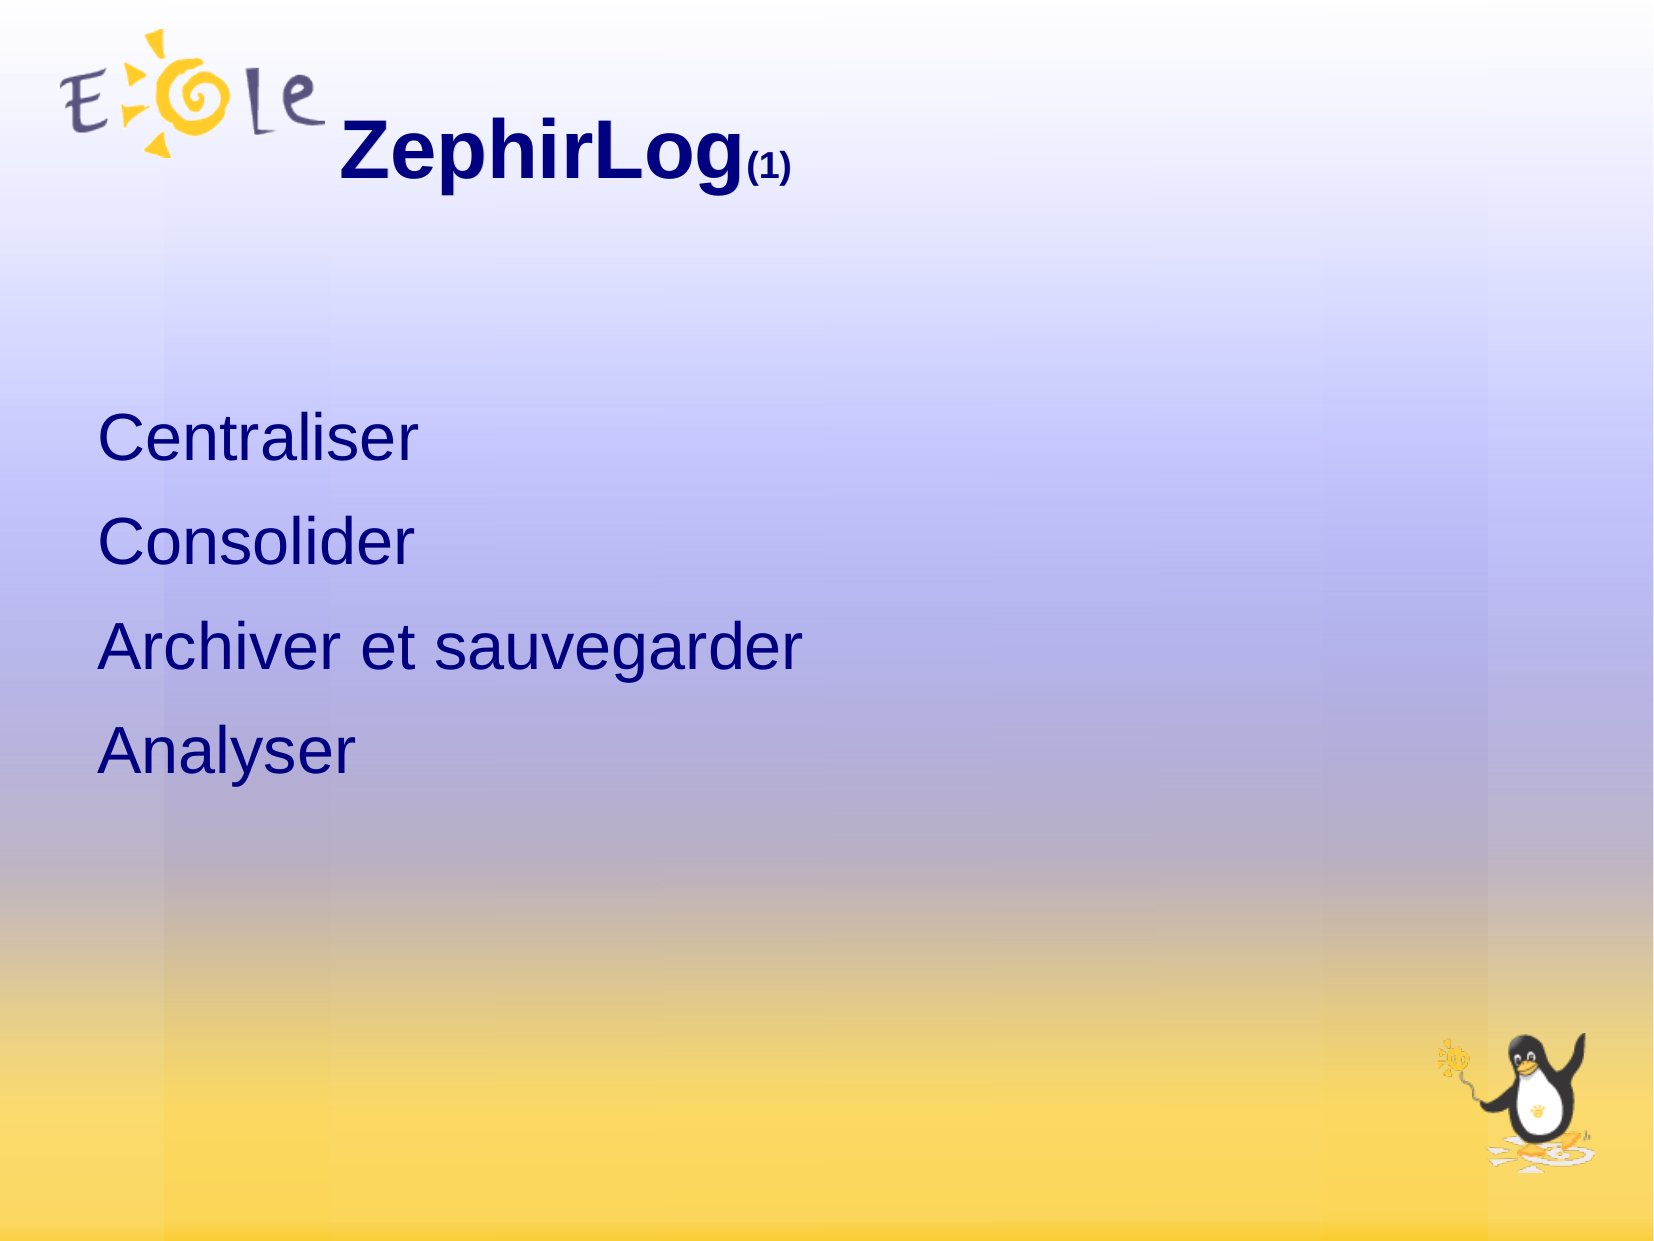

ZephirLog(1)
 Centraliser
 Consolider
 Archiver et sauvegarder
 Analyser